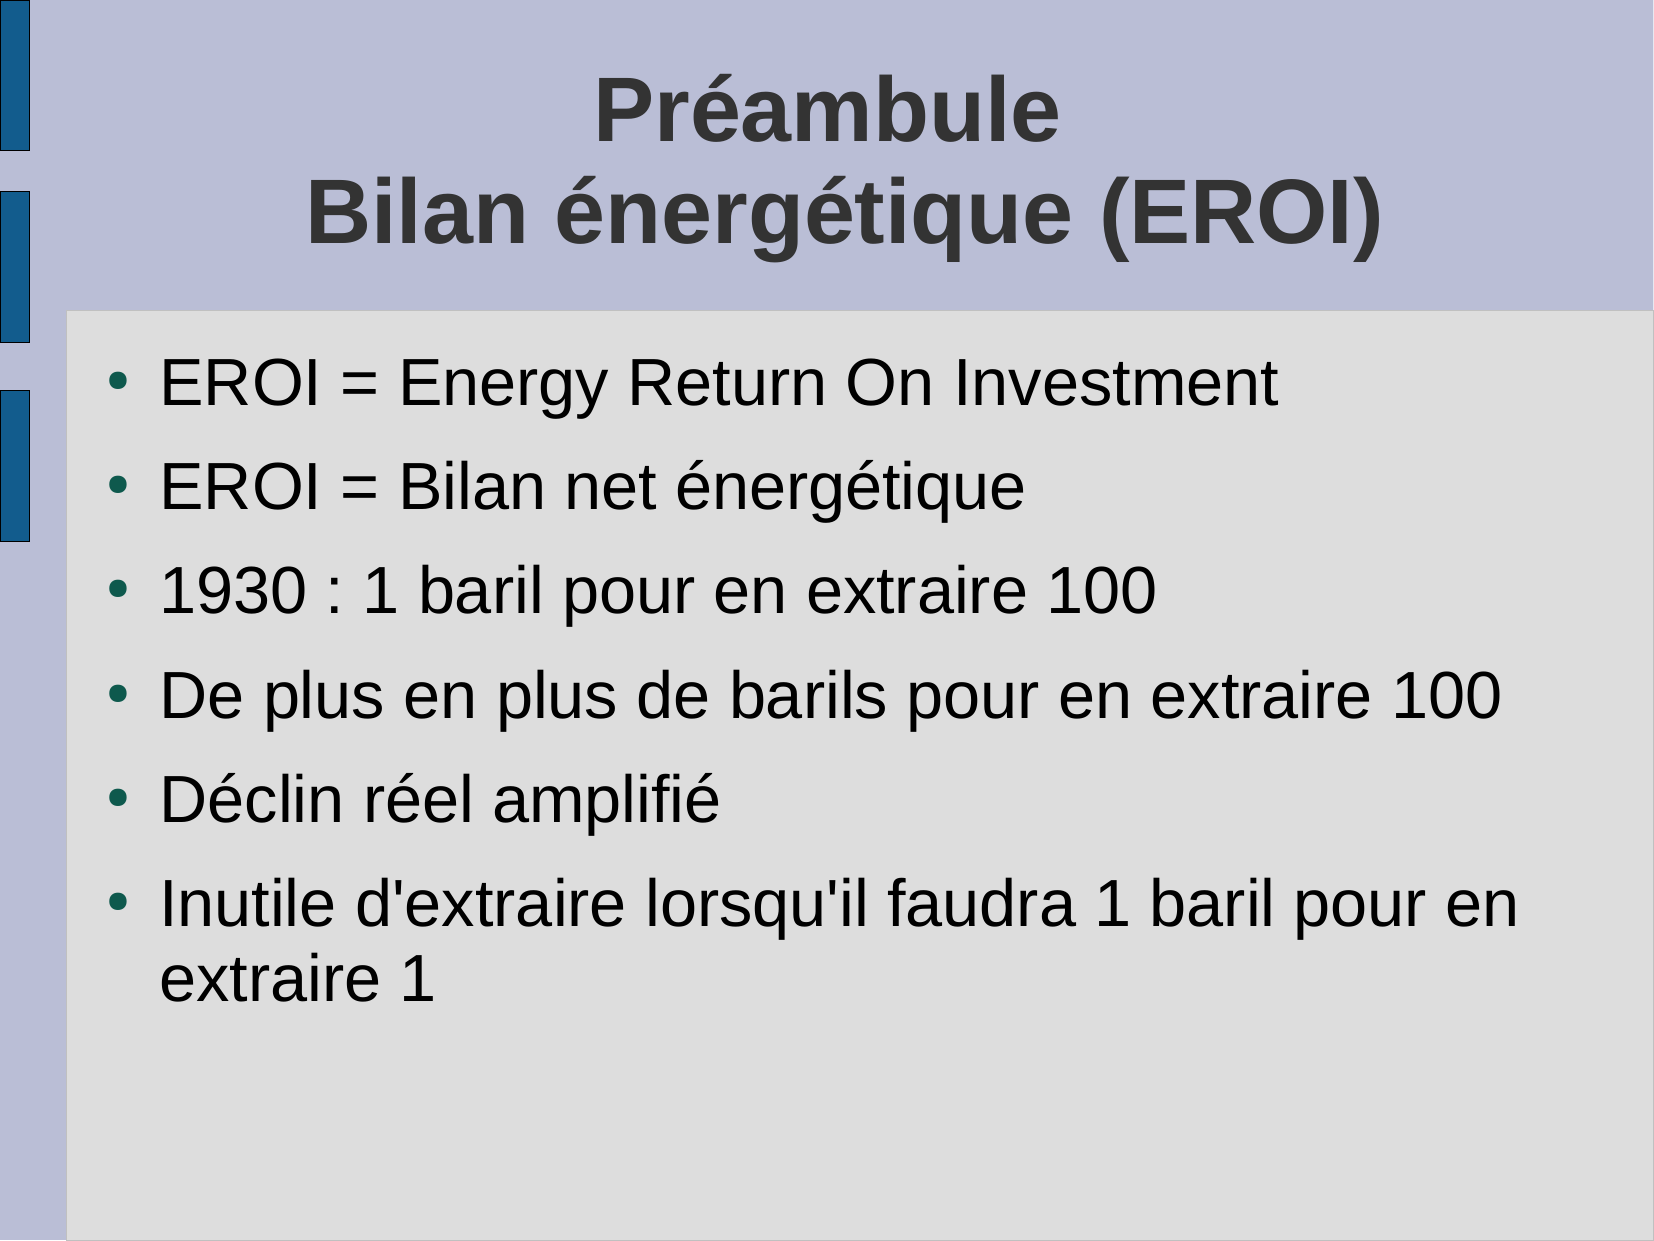

Préambule
Bilan énergétique (EROI)
# EROI = Energy Return On Investment
EROI = Bilan net énergétique
1930 : 1 baril pour en extraire 100
De plus en plus de barils pour en extraire 100
Déclin réel amplifié
Inutile d'extraire lorsqu'il faudra 1 baril pour en extraire 1